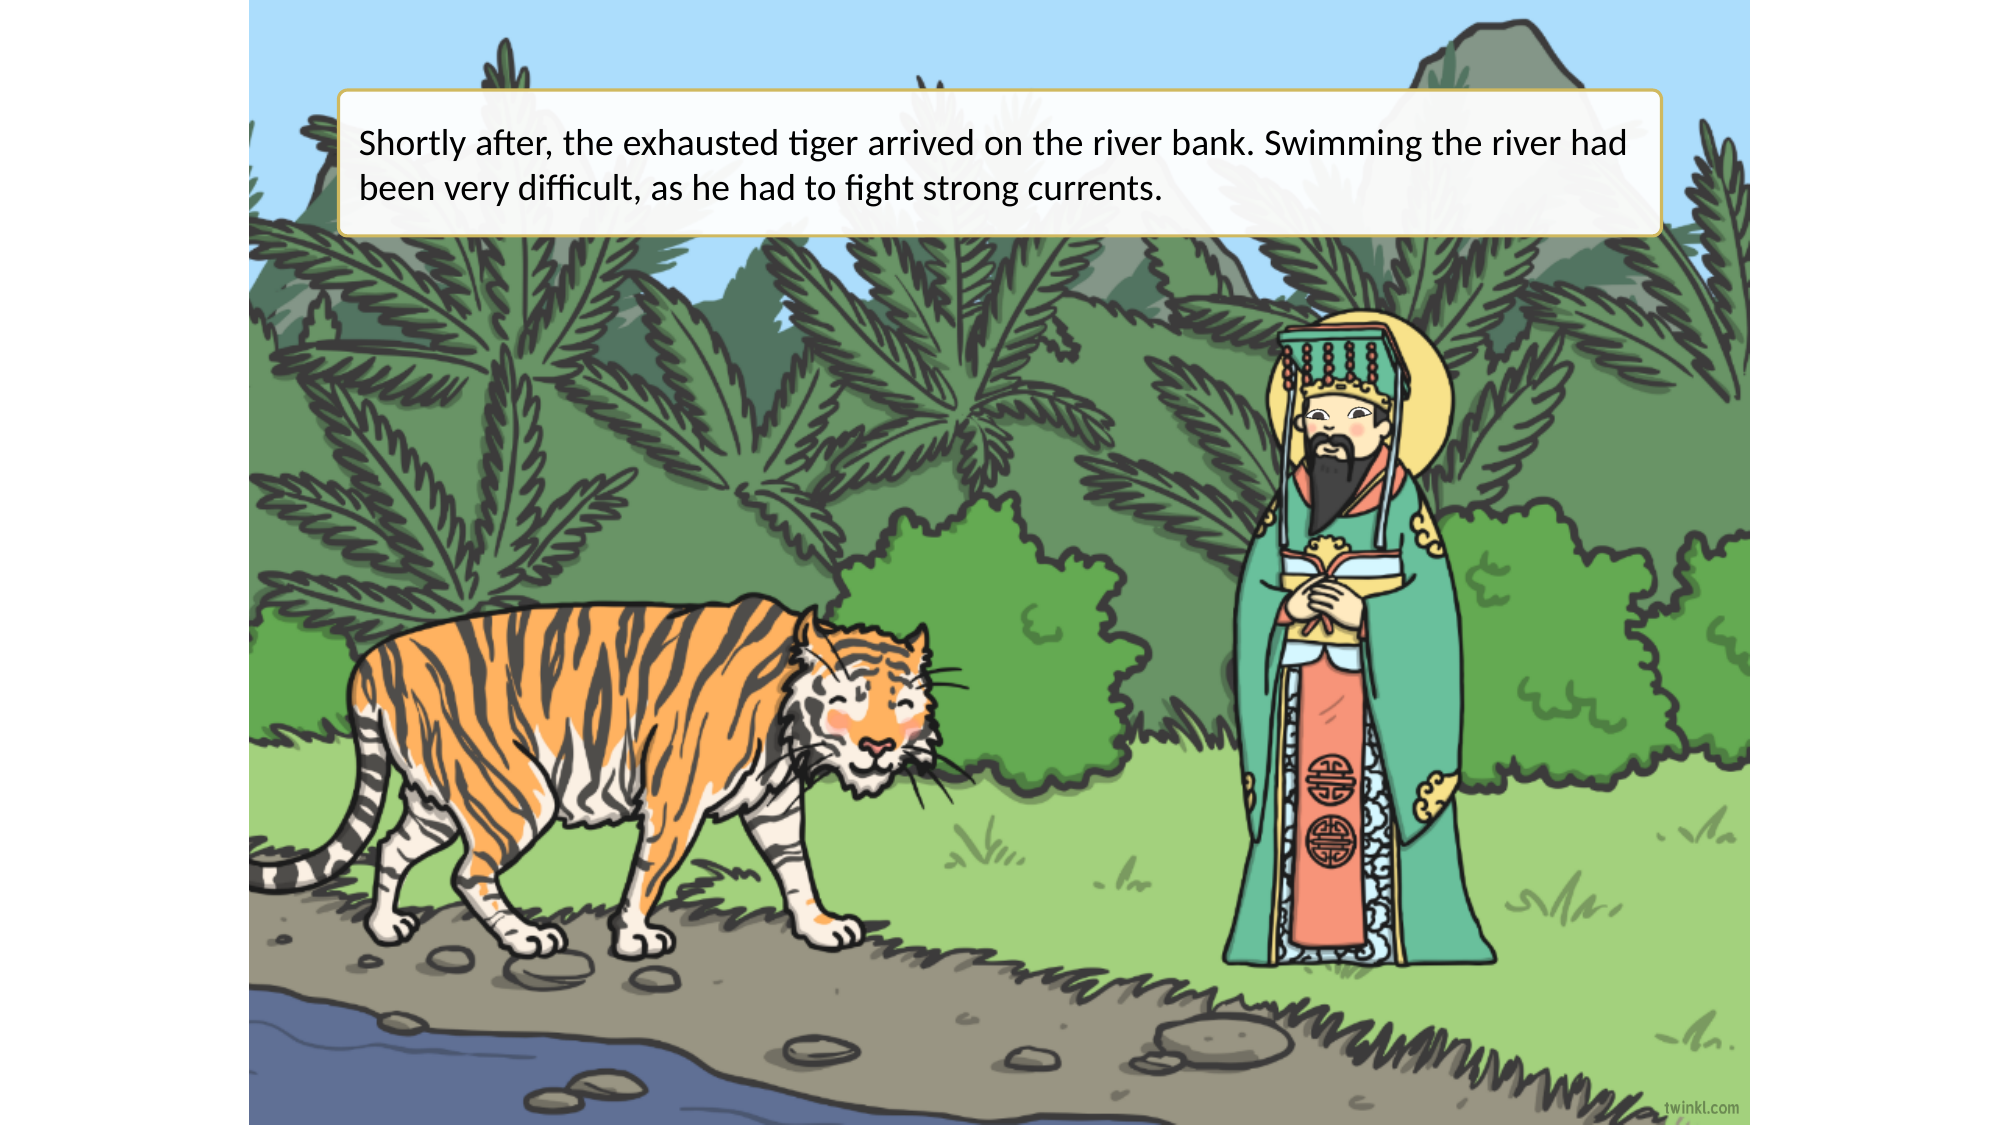

Shortly after, the exhausted tiger arrived on the river bank. Swimming the river had been very difficult, as he had to fight strong currents.